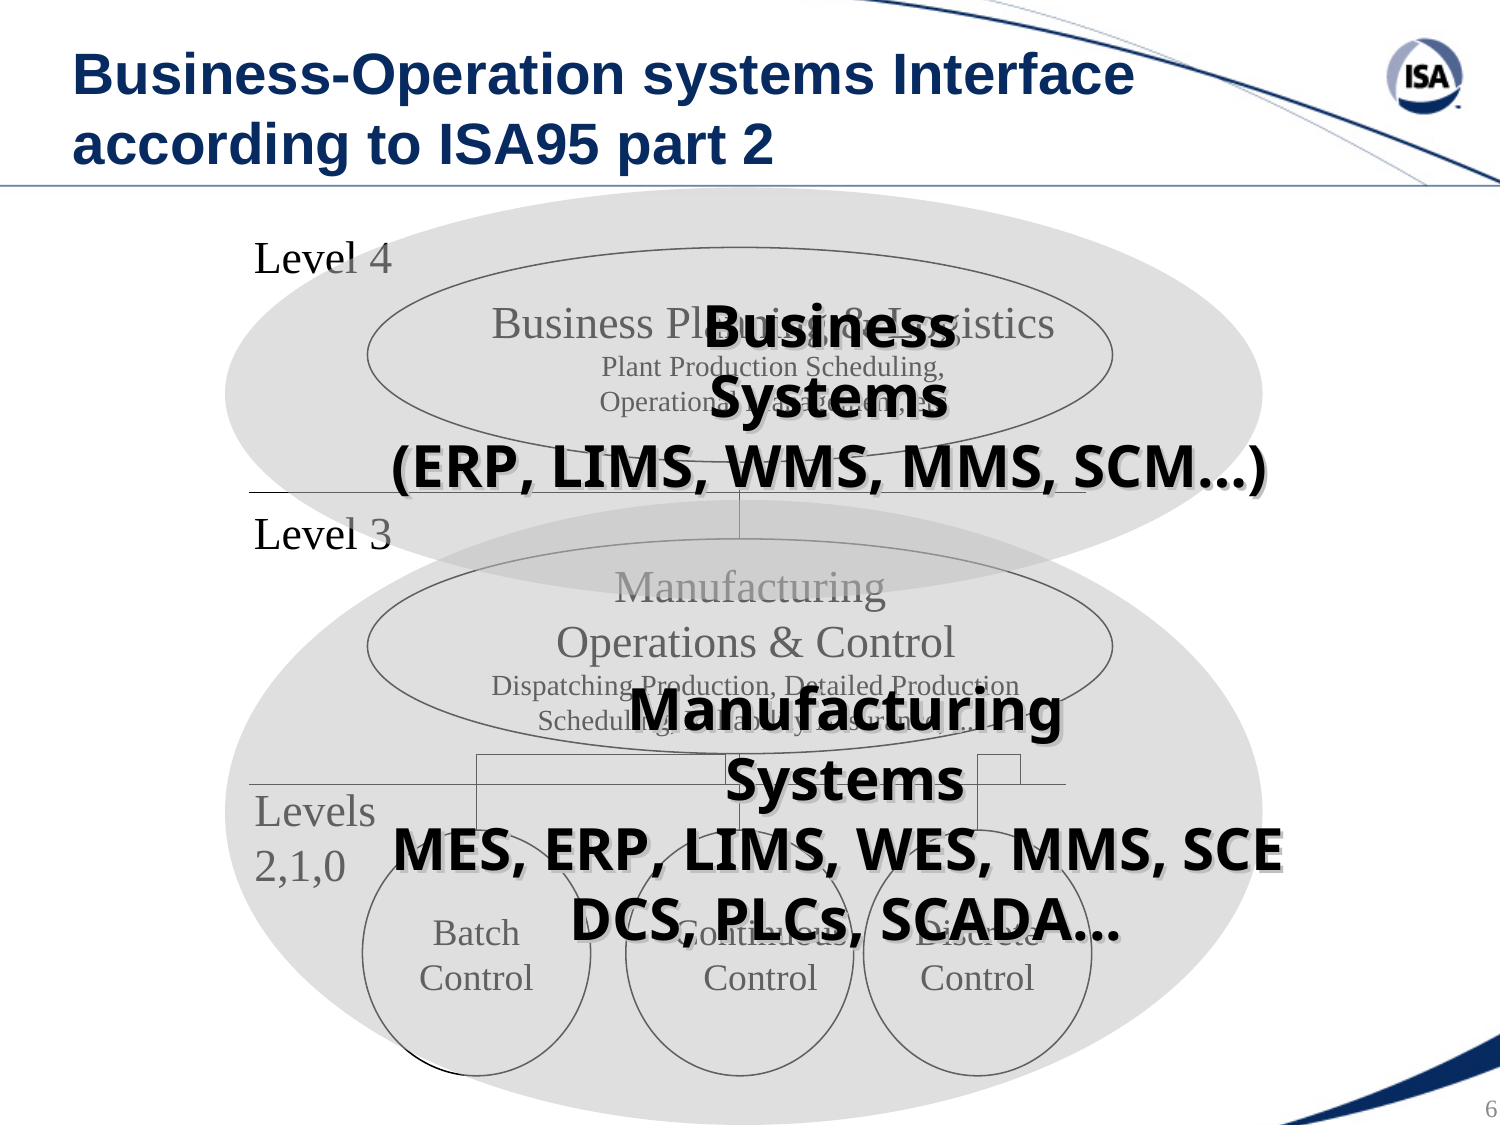

# Business-Operation systems Interface according to ISA95 part 2
Business
Systems
(ERP, LIMS, WMS, MMS, SCM…)
Level 4
Business Planning & Logistics
Plant Production Scheduling,
Operational Management, etc
Level 3
Manufacturing
Systems
MES, ERP, LIMS, WES, MMS, SCE
DCS, PLCs, SCADA...
Manufacturing
Operations & Control
Dispatching Production, Detailed Production
Scheduling, Reliability Assurance, ...
Levels
2,1,0
Batch
Control
Continuous
Control
Discrete
Control